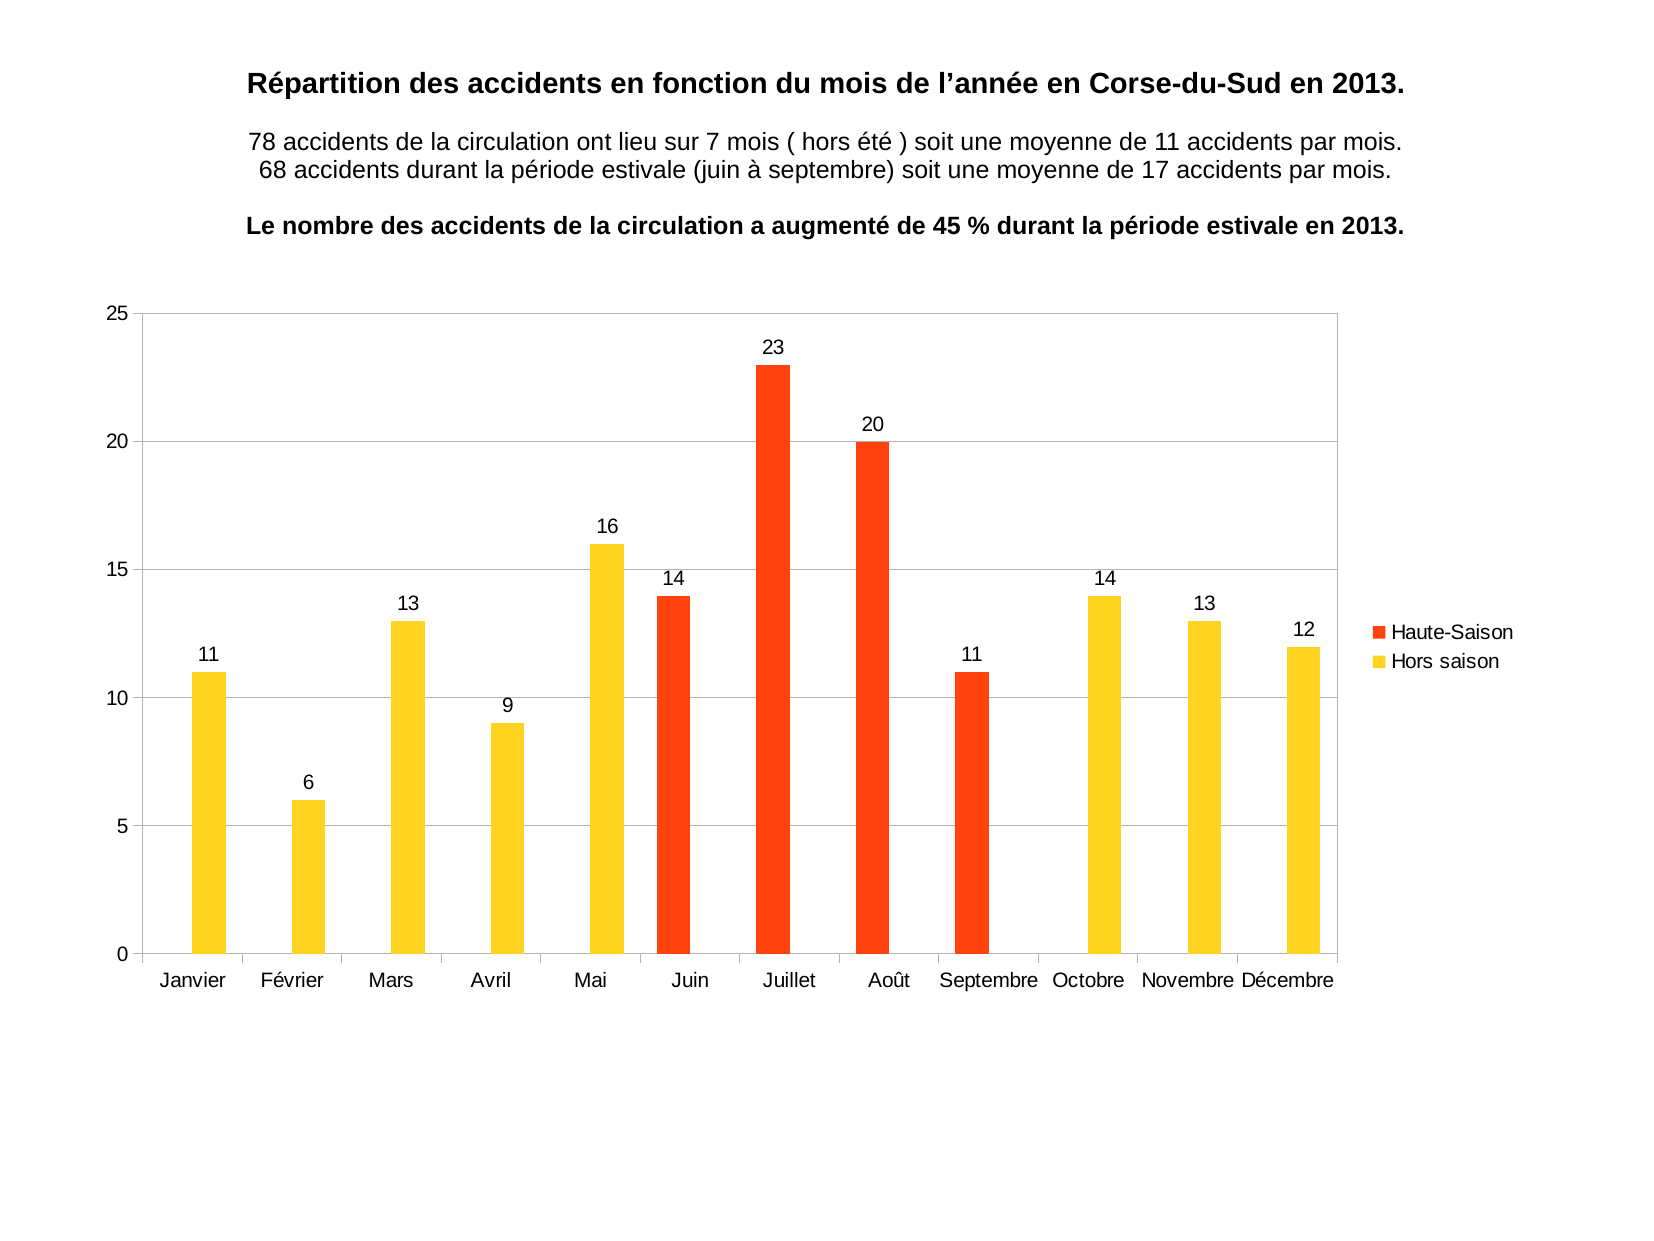

# Répartition des accidents en fonction du mois de l’année en Corse-du-Sud en 2013. 78 accidents de la circulation ont lieu sur 7 mois ( hors été ) soit une moyenne de 11 accidents par mois. 68 accidents durant la période estivale (juin à septembre) soit une moyenne de 17 accidents par mois. Le nombre des accidents de la circulation a augmenté de 45 % durant la période estivale en 2013.
### Chart
| Category | Haute-Saison | Hors saison |
|---|---|---|
| Janvier | None | 11.0 |
| Février | None | 6.0 |
| Mars | None | 13.0 |
| Avril | None | 9.0 |
| Mai | None | 16.0 |
| Juin | 14.0 | None |
| Juillet | 23.0 | None |
| Août | 20.0 | None |
| Septembre | 11.0 | None |
| Octobre | None | 14.0 |
| Novembre | None | 13.0 |
| Décembre | None | 12.0 |